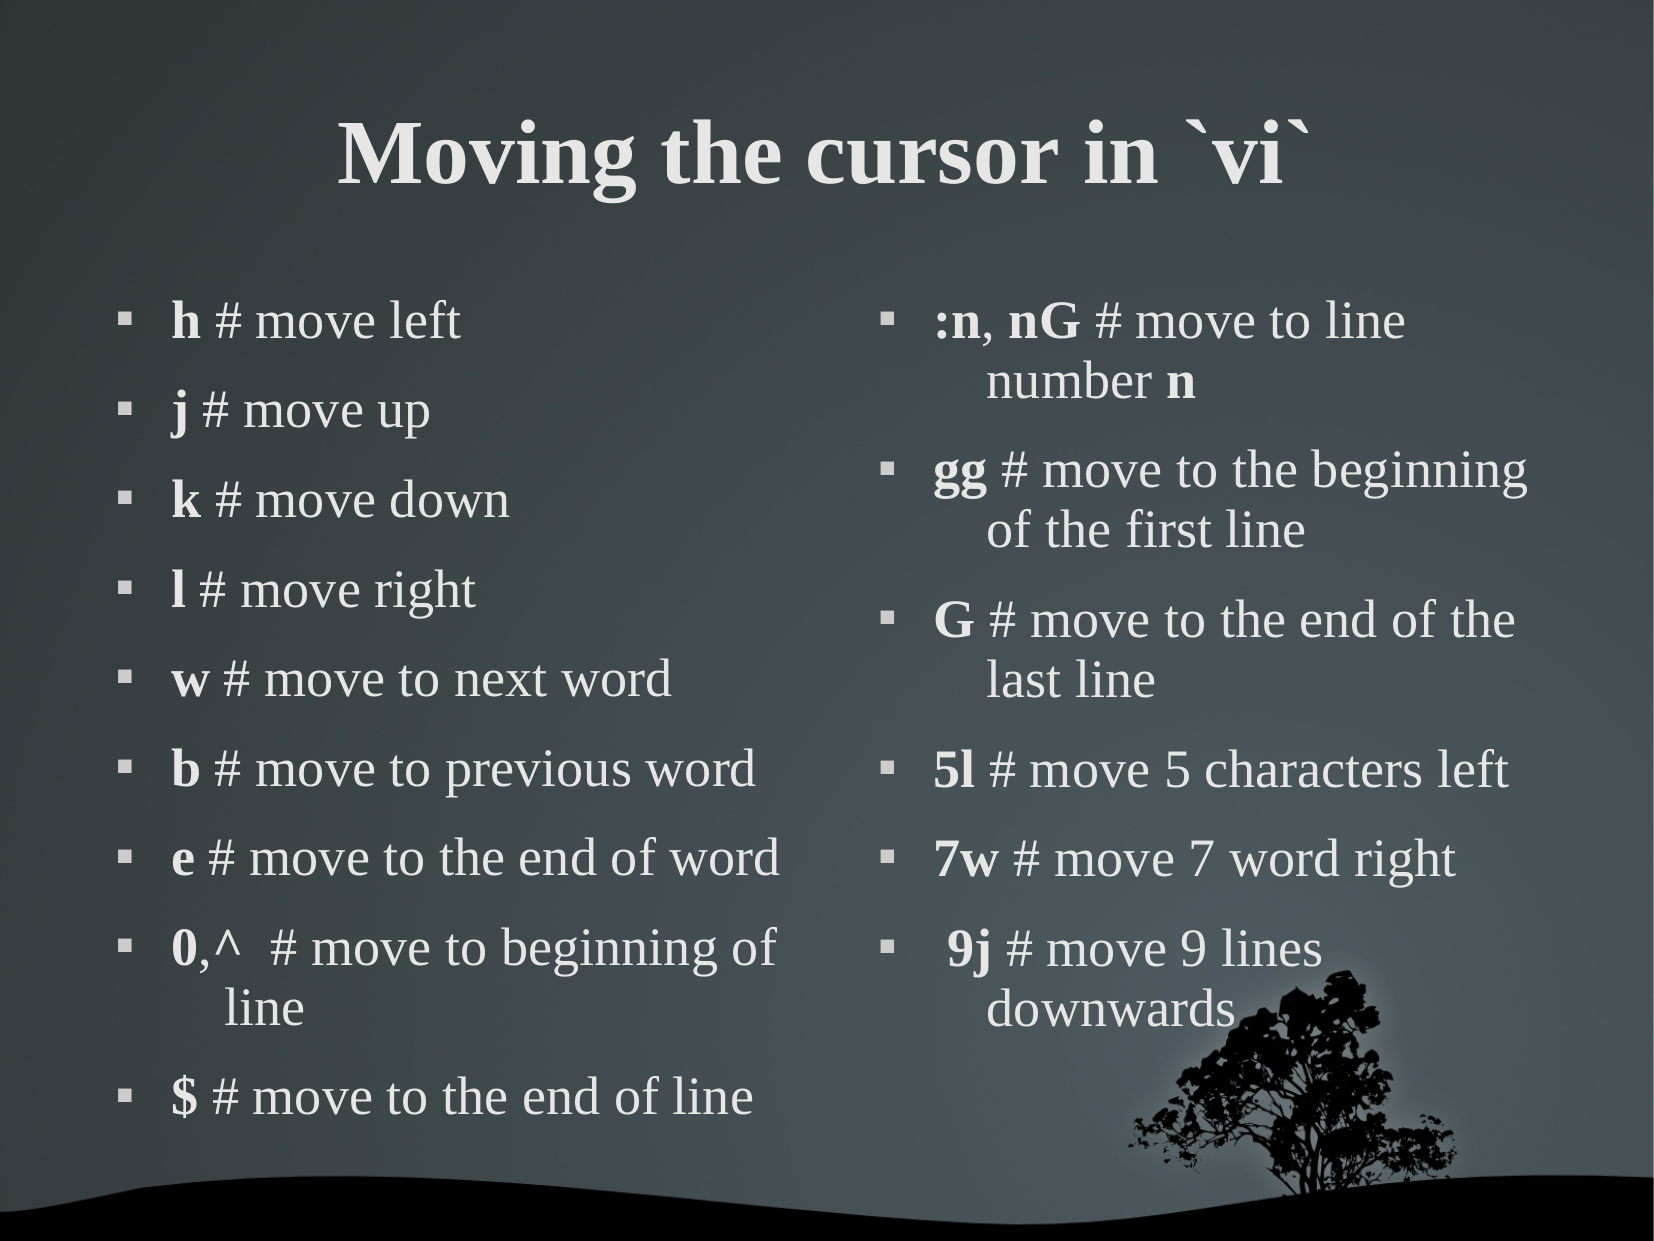

# Moving the cursor in `vi`
h # move left
j # move up
k # move down
l # move right
w # move to next word
b # move to previous word
e # move to the end of word
0,^ # move to beginning of line
$ # move to the end of line
:n, nG # move to line number n
gg # move to the beginning of the first line
G # move to the end of the last line
5l # move 5 characters left
7w # move 7 word right
 9j # move 9 lines downwards